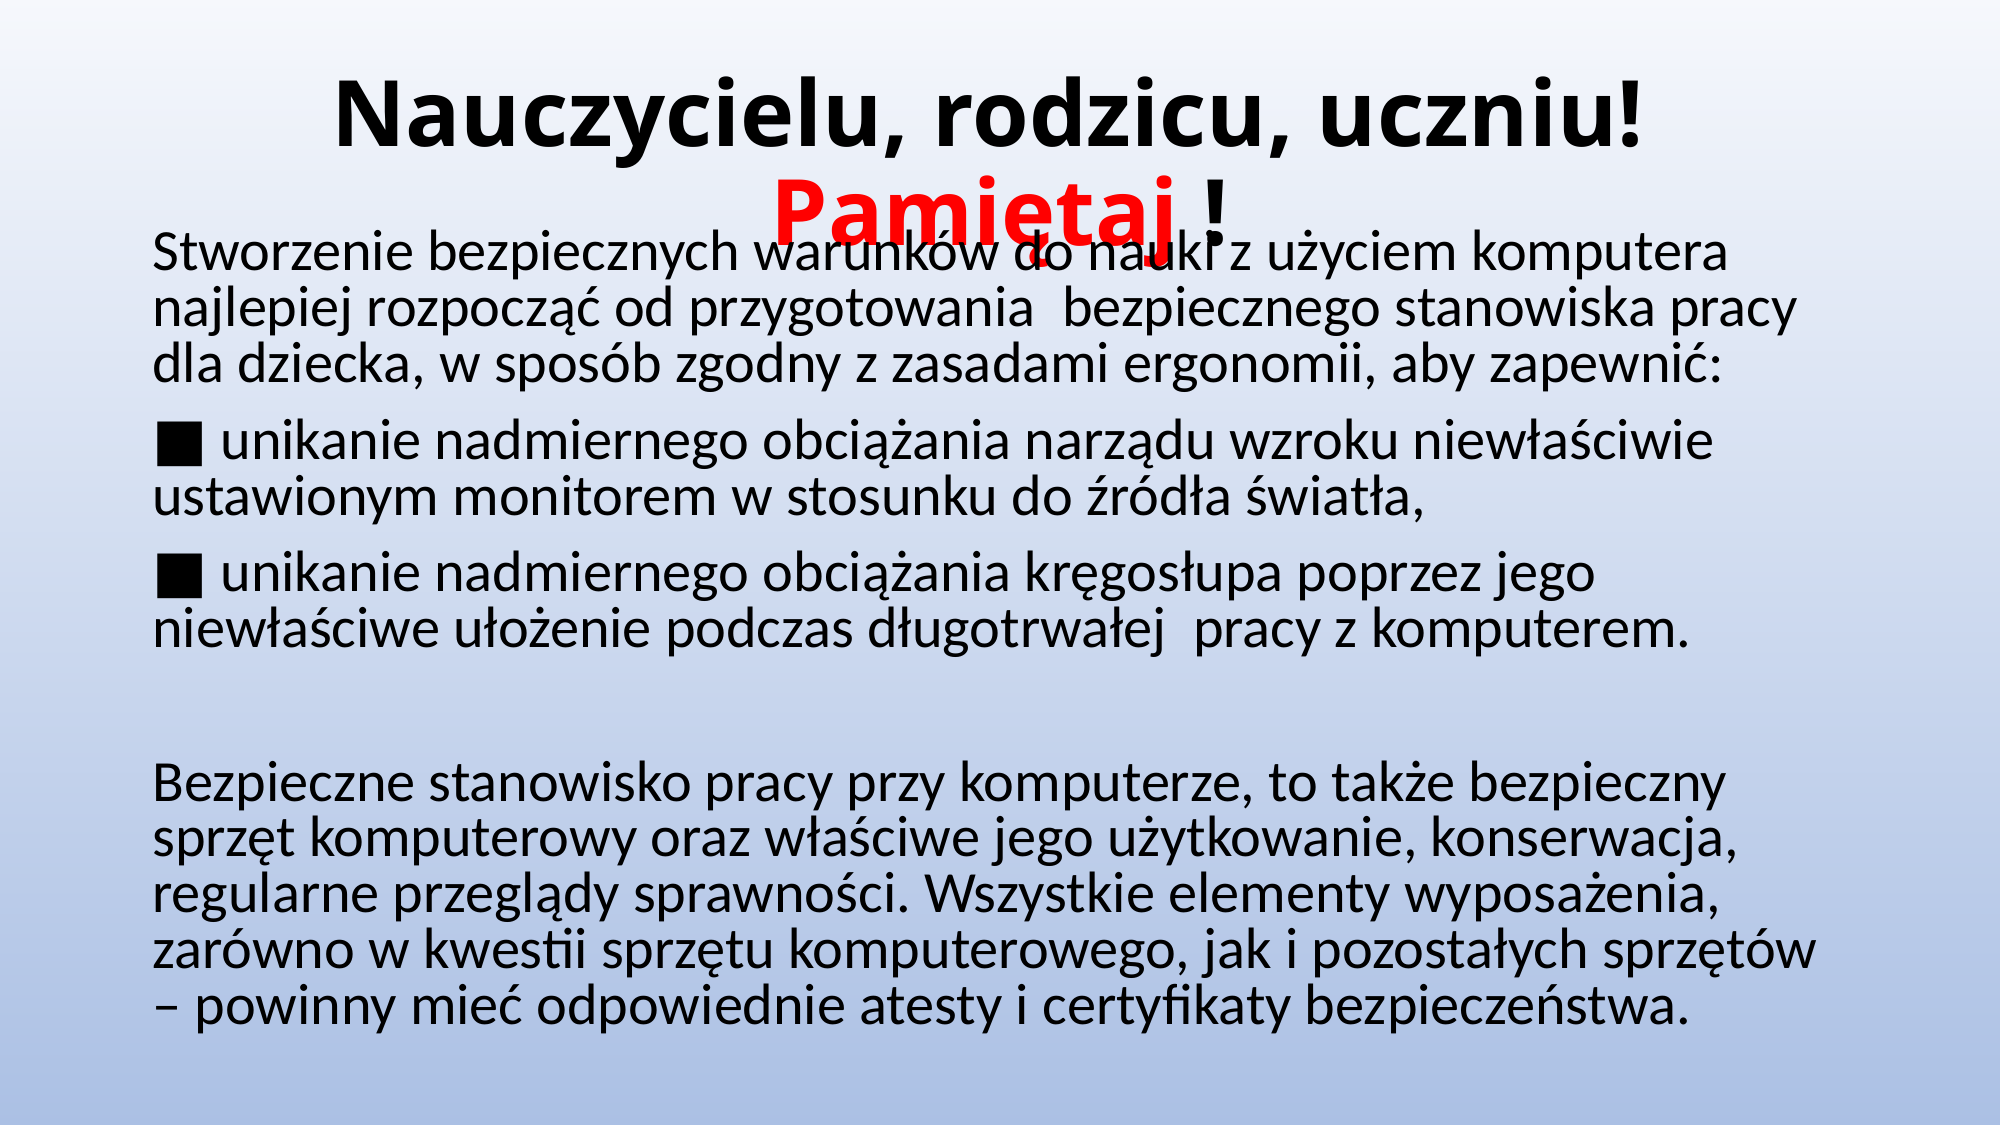

# Nauczycielu, rodzicu, uczniu! Pamiętaj !
Stworzenie bezpiecznych warunków do nauki z użyciem komputera najlepiej rozpocząć od przygotowania bezpiecznego stanowiska pracy dla dziecka, w sposób zgodny z zasadami ergonomii, aby zapewnić:
■ unikanie nadmiernego obciążania narządu wzroku niewłaściwie ustawionym monitorem w stosunku do źródła światła,
■ unikanie nadmiernego obciążania kręgosłupa poprzez jego niewłaściwe ułożenie podczas długotrwałej pracy z komputerem.
Bezpieczne stanowisko pracy przy komputerze, to także bezpieczny sprzęt komputerowy oraz właściwe jego użytkowanie, konserwacja, regularne przeglądy sprawności. Wszystkie elementy wyposażenia, zarówno w kwestii sprzętu komputerowego, jak i pozostałych sprzętów – powinny mieć odpowiednie atesty i certyfikaty bezpieczeństwa.